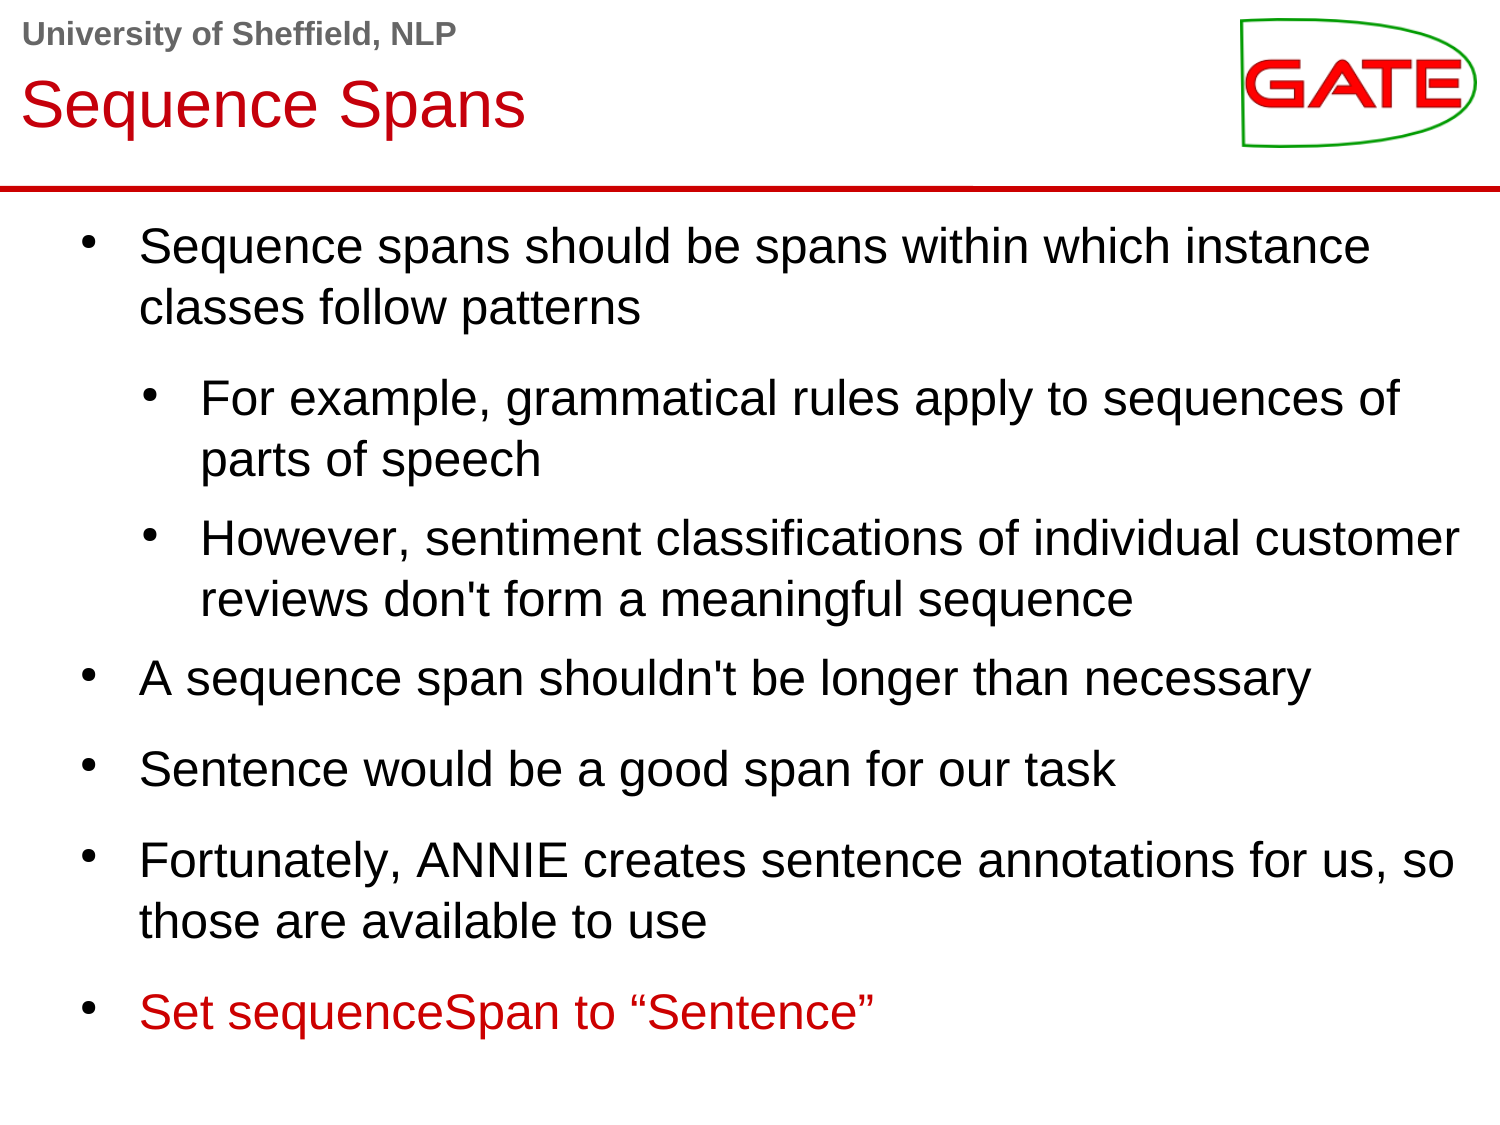

# Sequence Spans
Sequence spans should be spans within which instance classes follow patterns
For example, grammatical rules apply to sequences of parts of speech
However, sentiment classifications of individual customer reviews don't form a meaningful sequence
A sequence span shouldn't be longer than necessary
Sentence would be a good span for our task
Fortunately, ANNIE creates sentence annotations for us, so those are available to use
Set sequenceSpan to “Sentence”